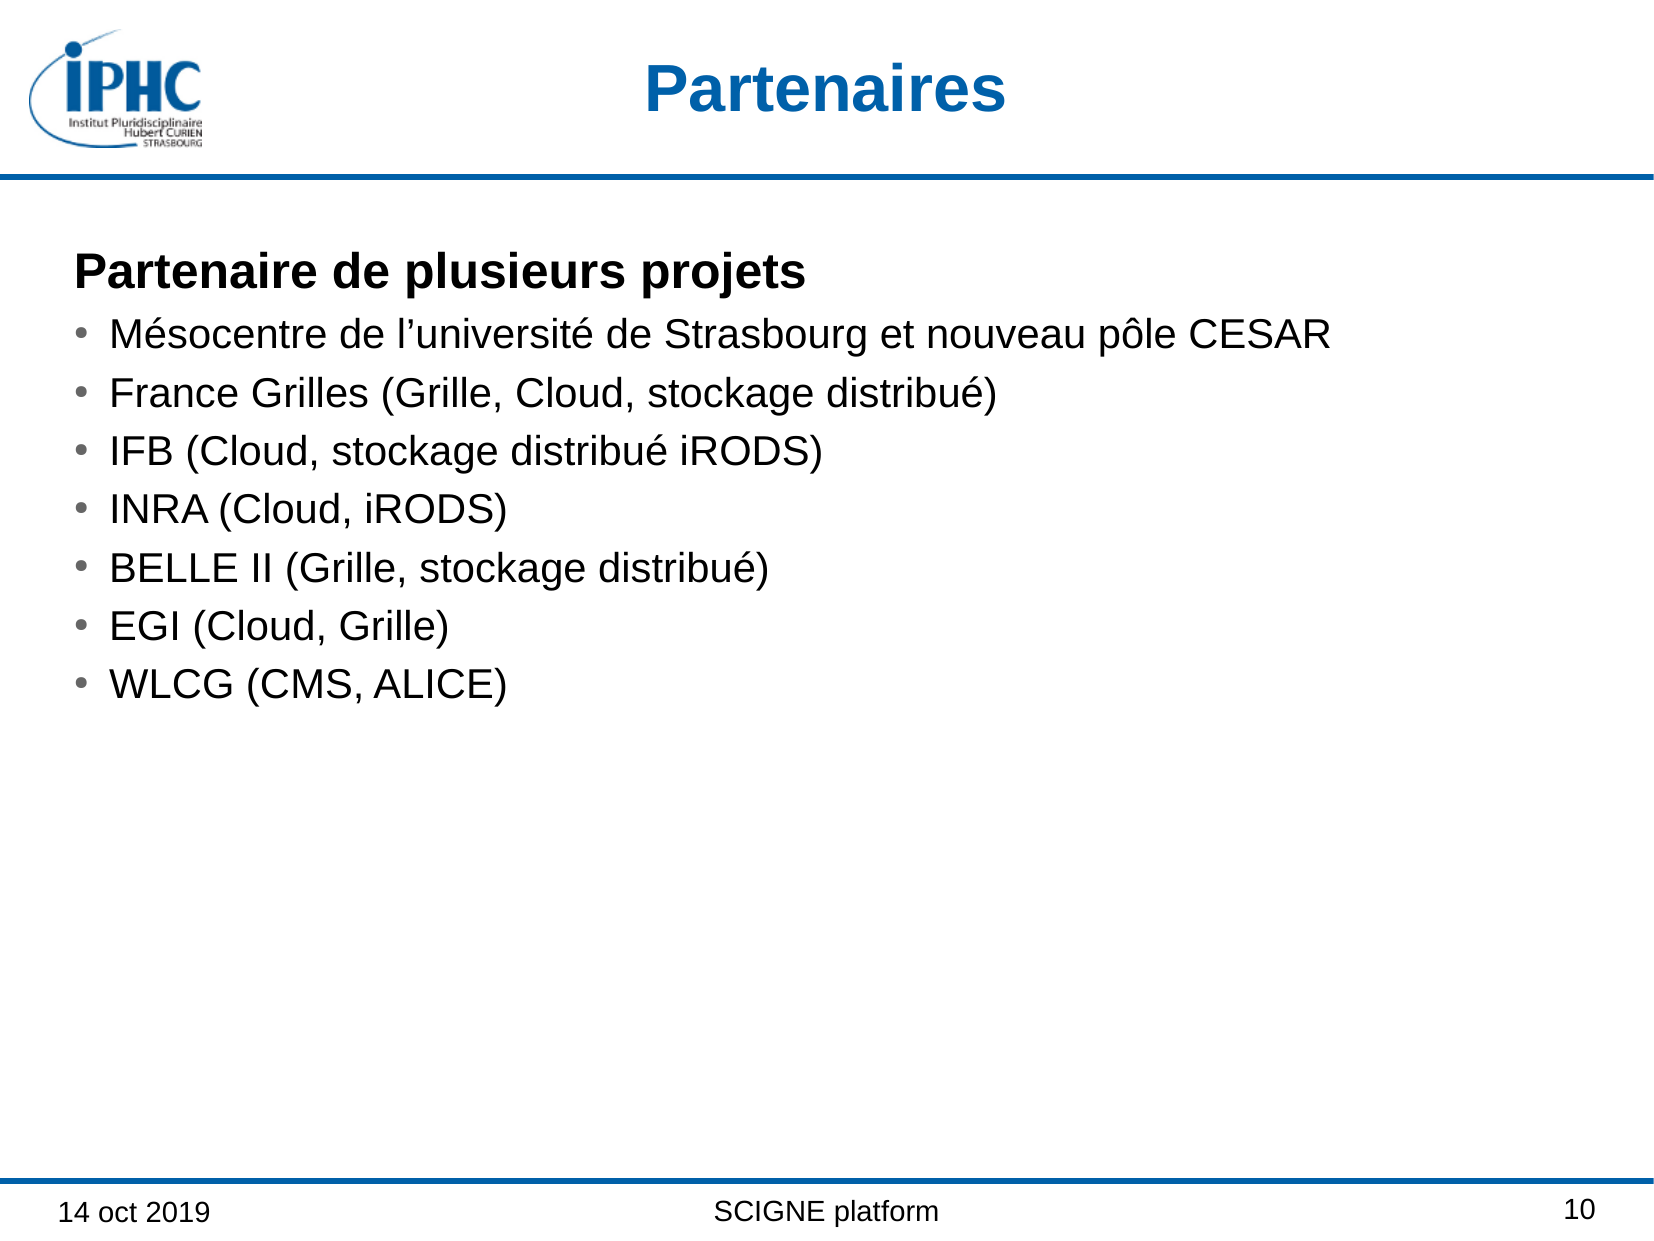

Partenaires
Partenaire de plusieurs projets
Mésocentre de l’université de Strasbourg et nouveau pôle CESAR
France Grilles (Grille, Cloud, stockage distribué)
IFB (Cloud, stockage distribué iRODS)
INRA (Cloud, iRODS)
BELLE II (Grille, stockage distribué)
EGI (Cloud, Grille)
WLCG (CMS, ALICE)
10
SCIGNE platform
14 oct 2019